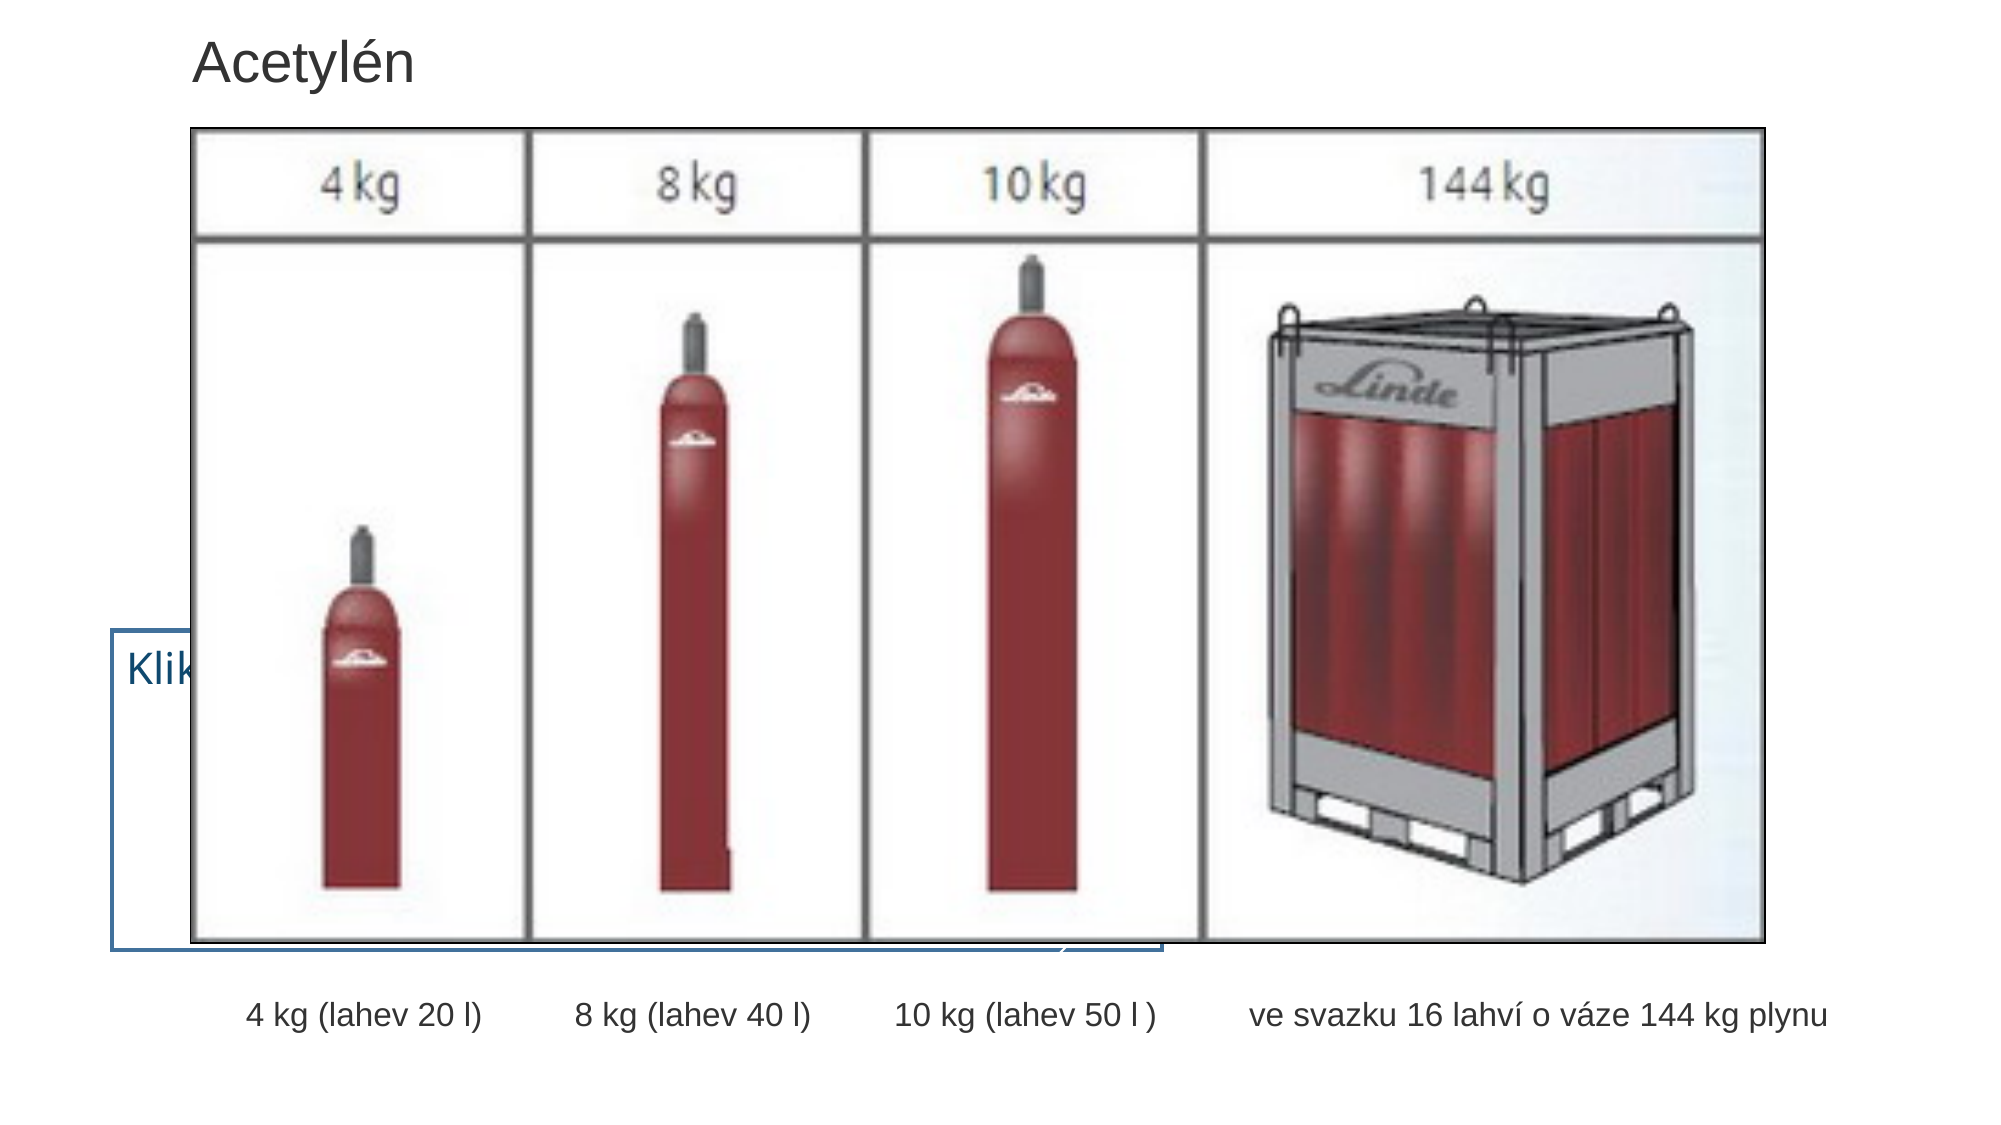

Acetylén
4 kg (lahev 20 l) 8 kg (lahev 40 l) 10 kg (lahev 50 l	) ve svazku 16 lahví o váze 144 kg plynu